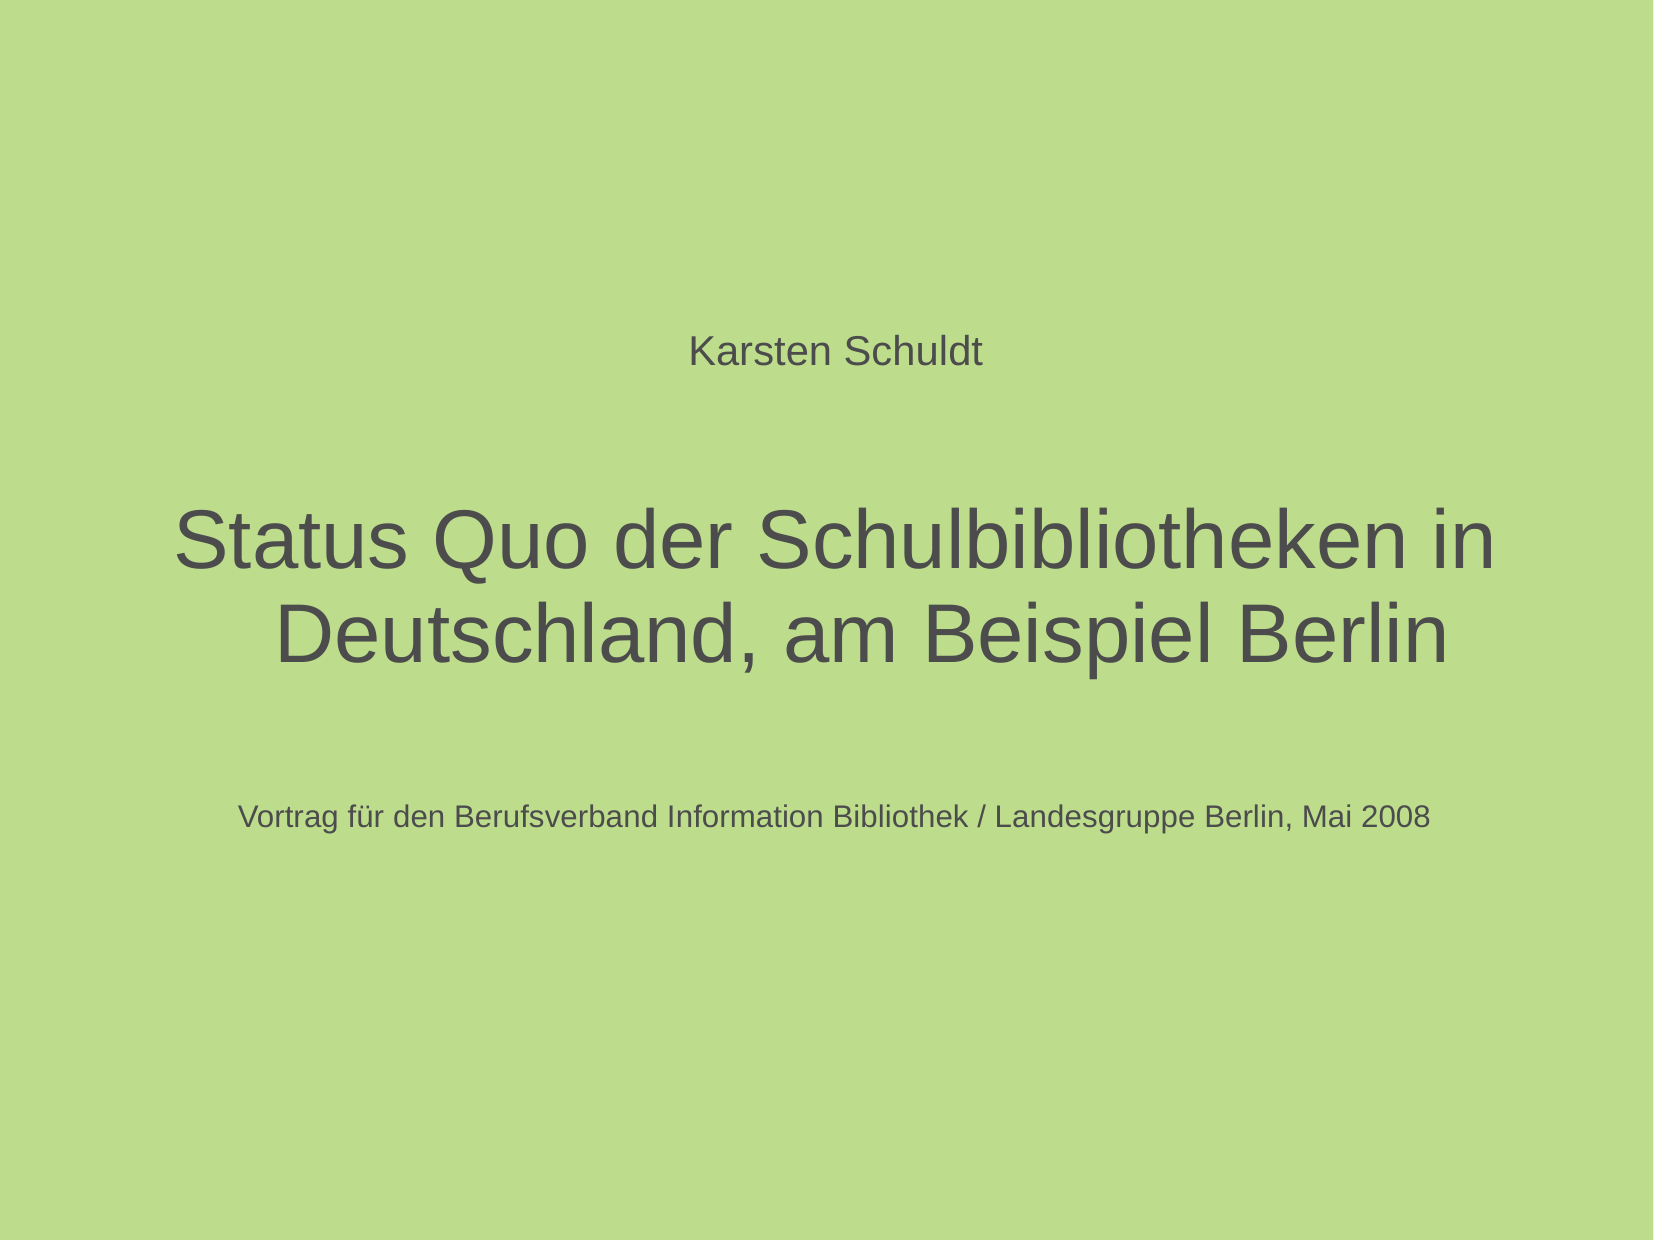

#
Karsten Schuldt
Status Quo der Schulbibliotheken in Deutschland, am Beispiel Berlin
Vortrag für den Berufsverband Information Bibliothek / Landesgruppe Berlin, Mai 2008